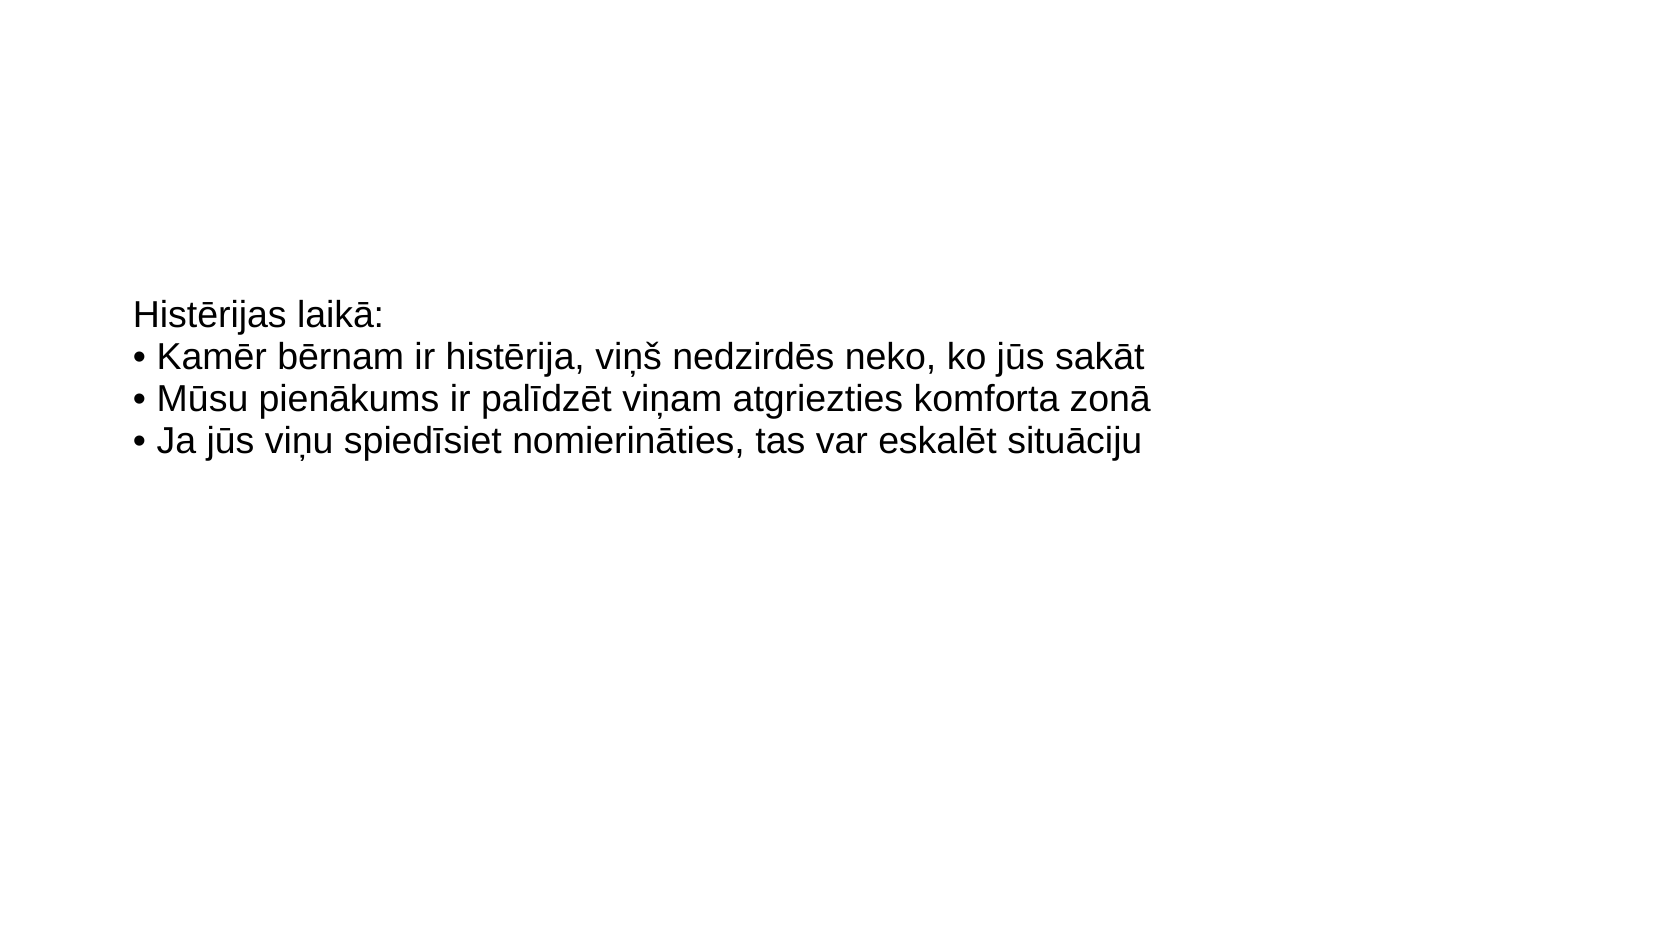

Histērijas laikā:
• Kamēr bērnam ir histērija, viņš nedzirdēs neko, ko jūs sakāt
• Mūsu pienākums ir palīdzēt viņam atgriezties komforta zonā
• Ja jūs viņu spiedīsiet nomierināties, tas var eskalēt situāciju